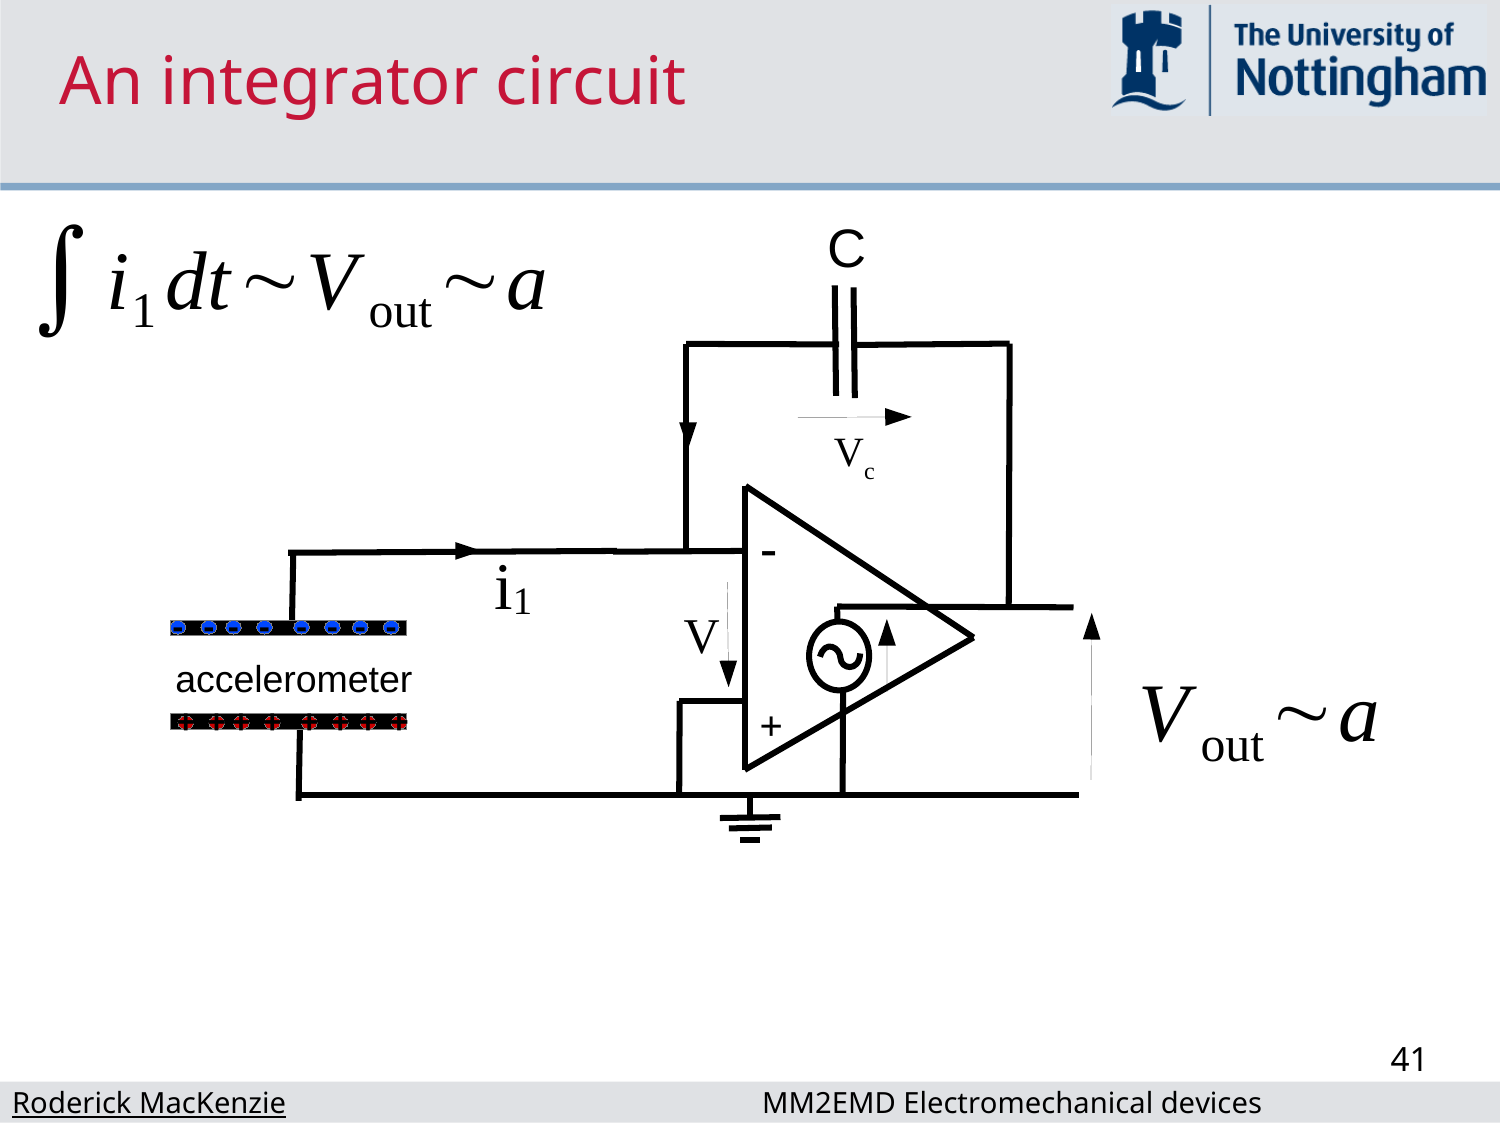

# An integrator circuit
C
Vc
-
i1
V
-
-
-
-
-
-
-
-
+
+
+
+
+
+
+
+
accelerometer
+